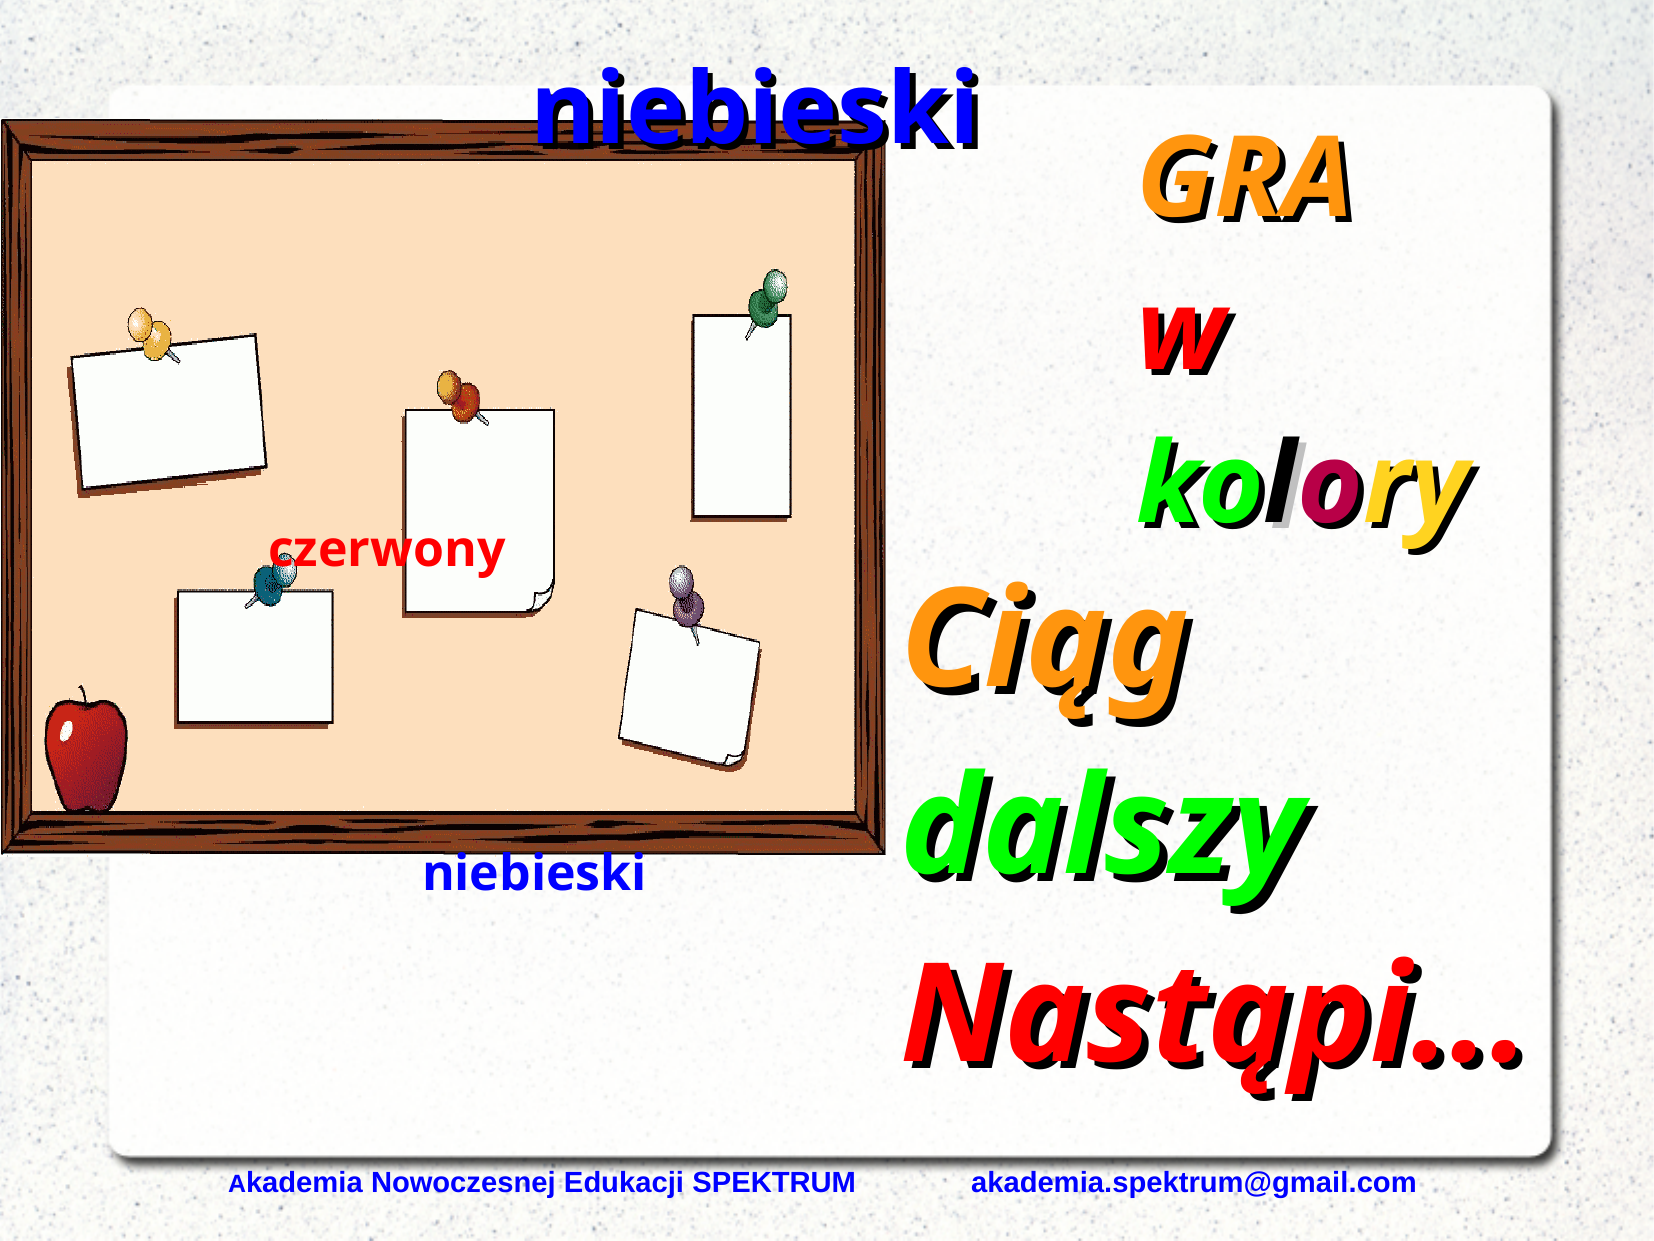

niebieski
GRA
w
kolory
czerwony
Ciąg
dalszy
Nastąpi...
niebieski
 Akademia Nowoczesnej Edukacji SPEKTRUM akademia.spektrum@gmail.com